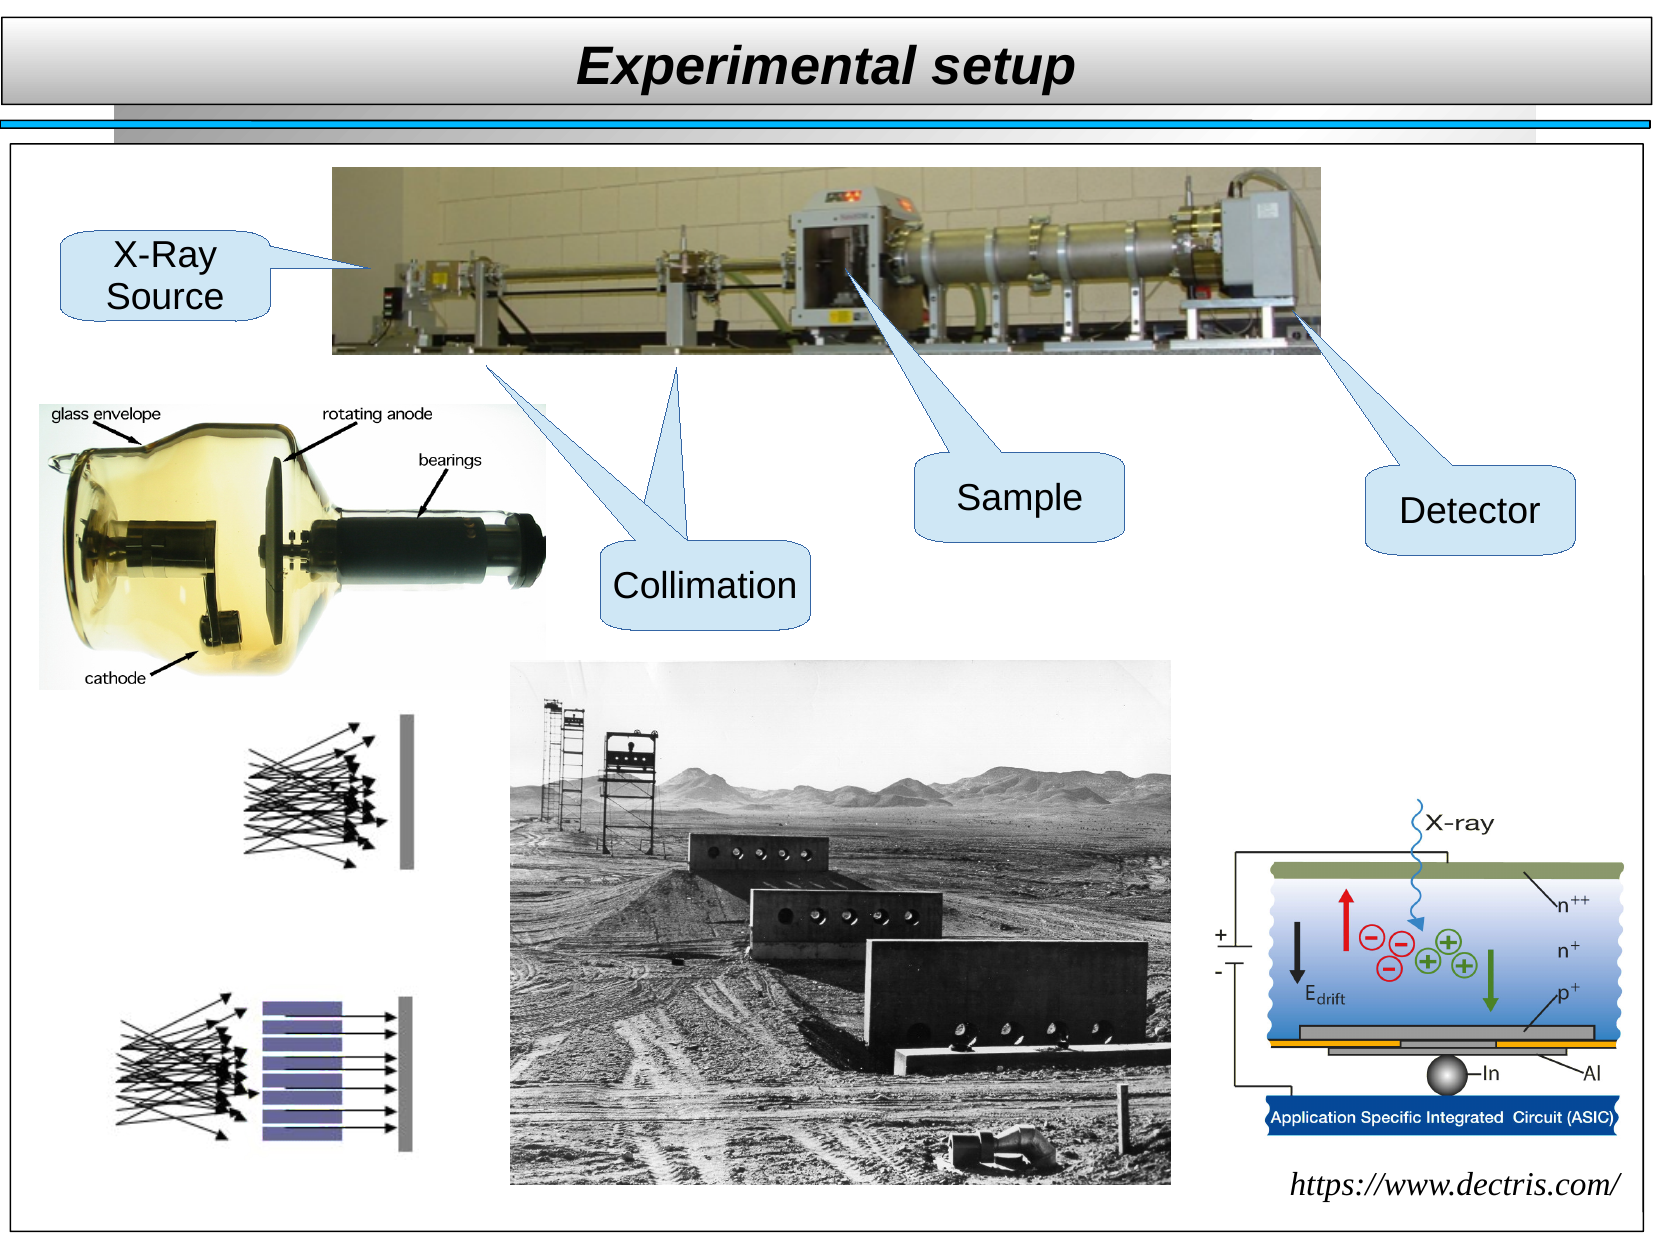

Experimental setup
X-Ray
Source
Sample
Detector
Collimation
Collimation
https://www.dectris.com/